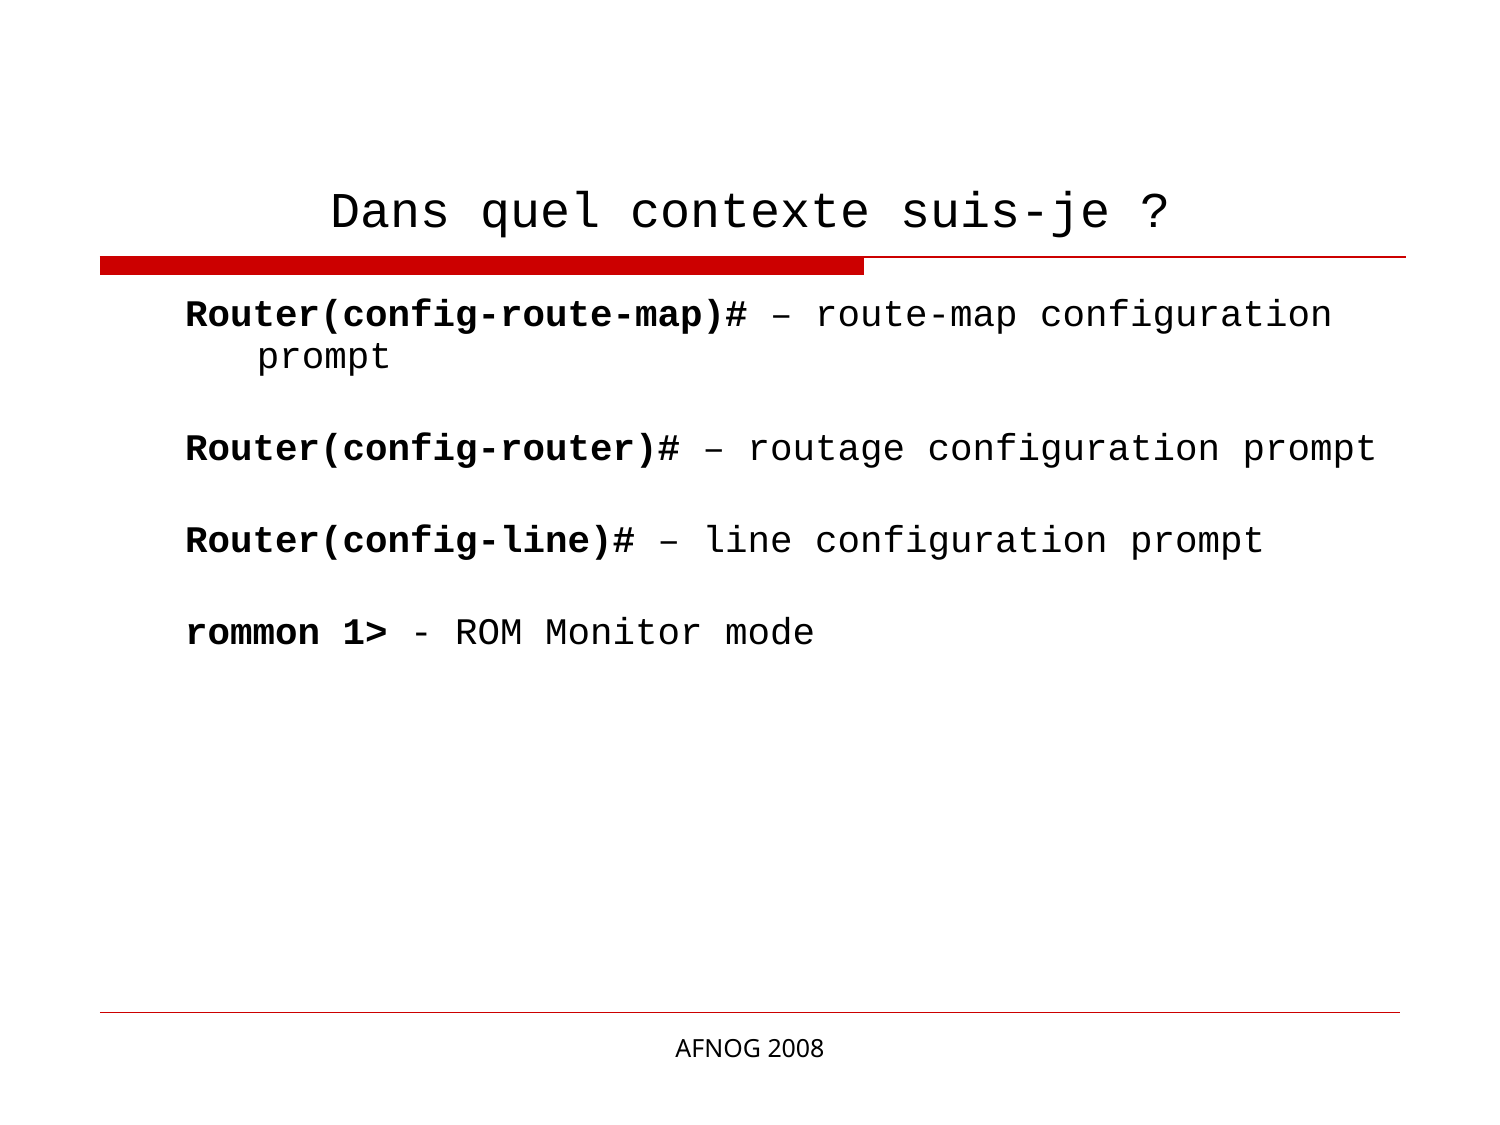

# Dans quel contexte suis-je ?
Router(config-route-map)# – route-map configuration prompt
Router(config-router)# – routage configuration prompt
Router(config-line)# – line configuration prompt
rommon 1> - ROM Monitor mode
AFNOG 2008